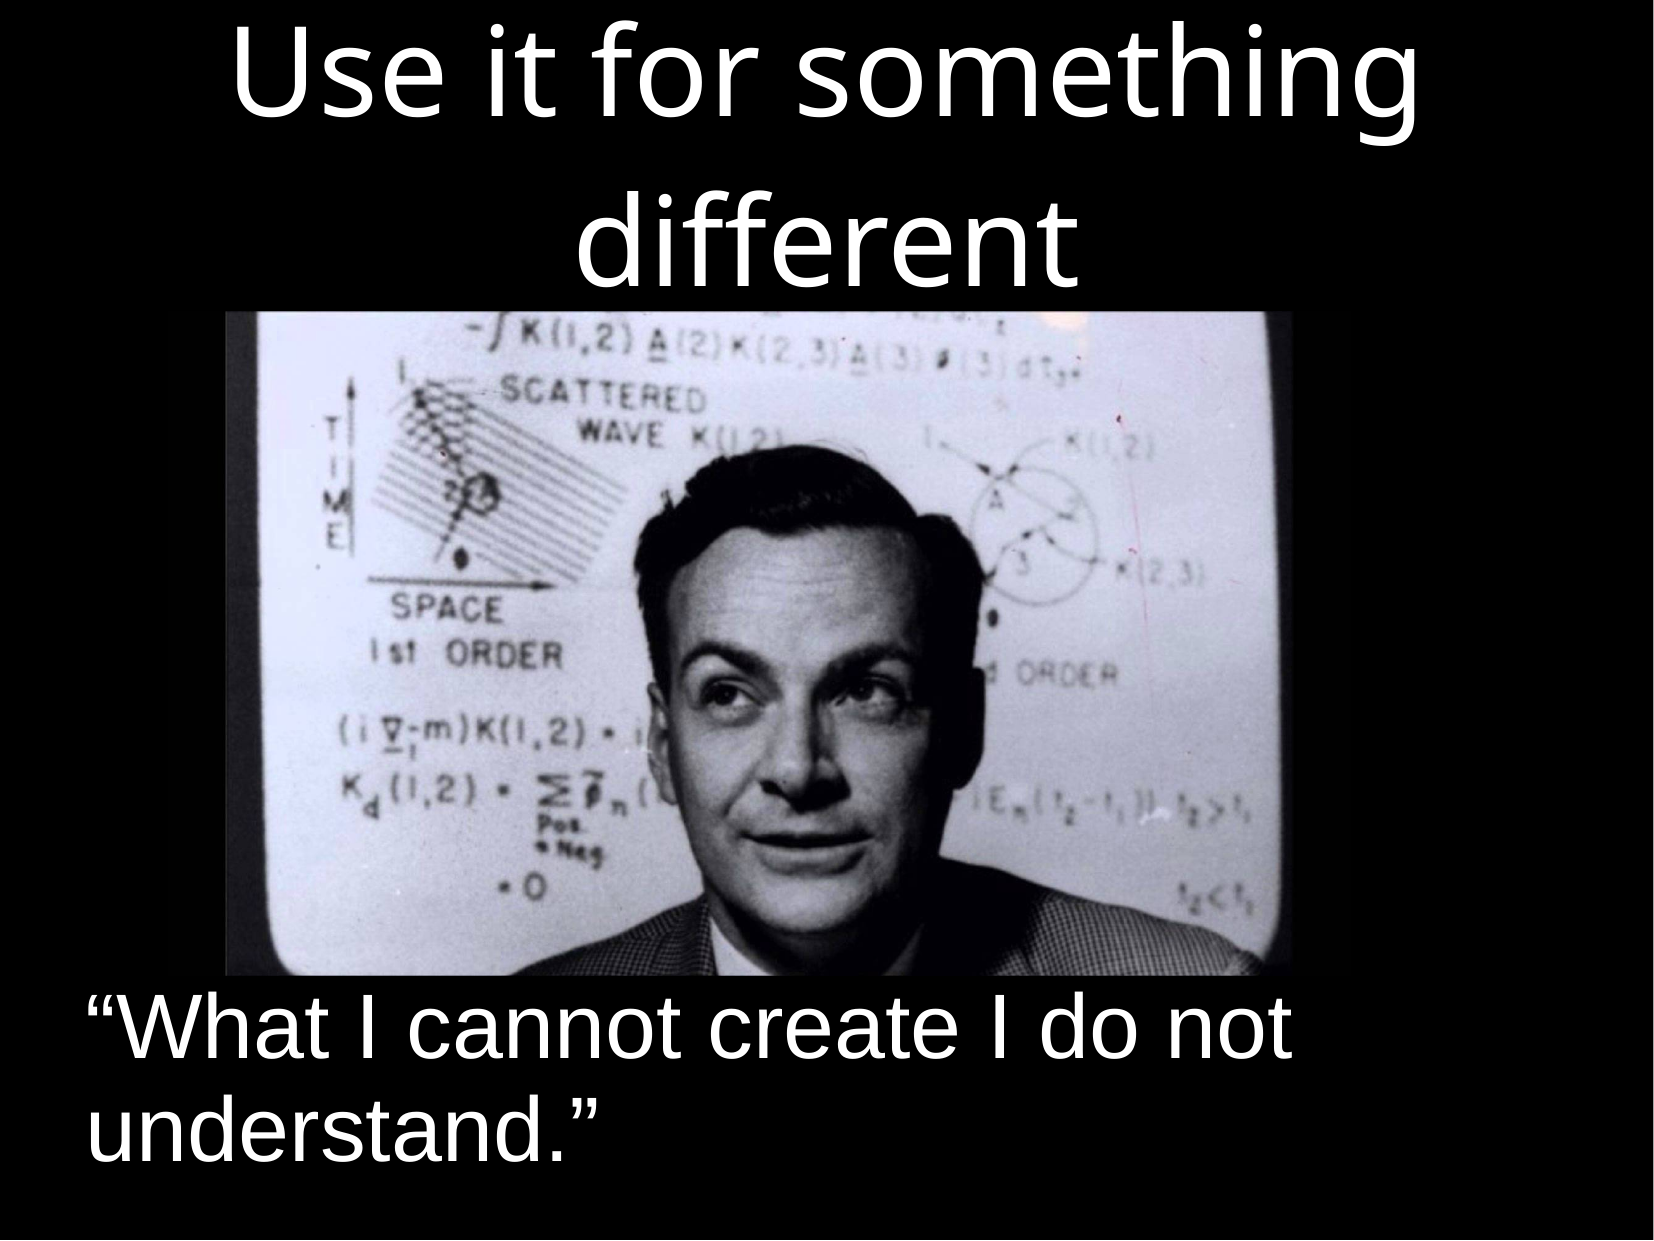

# Use it for something different
“What I cannot create I do not understand.”